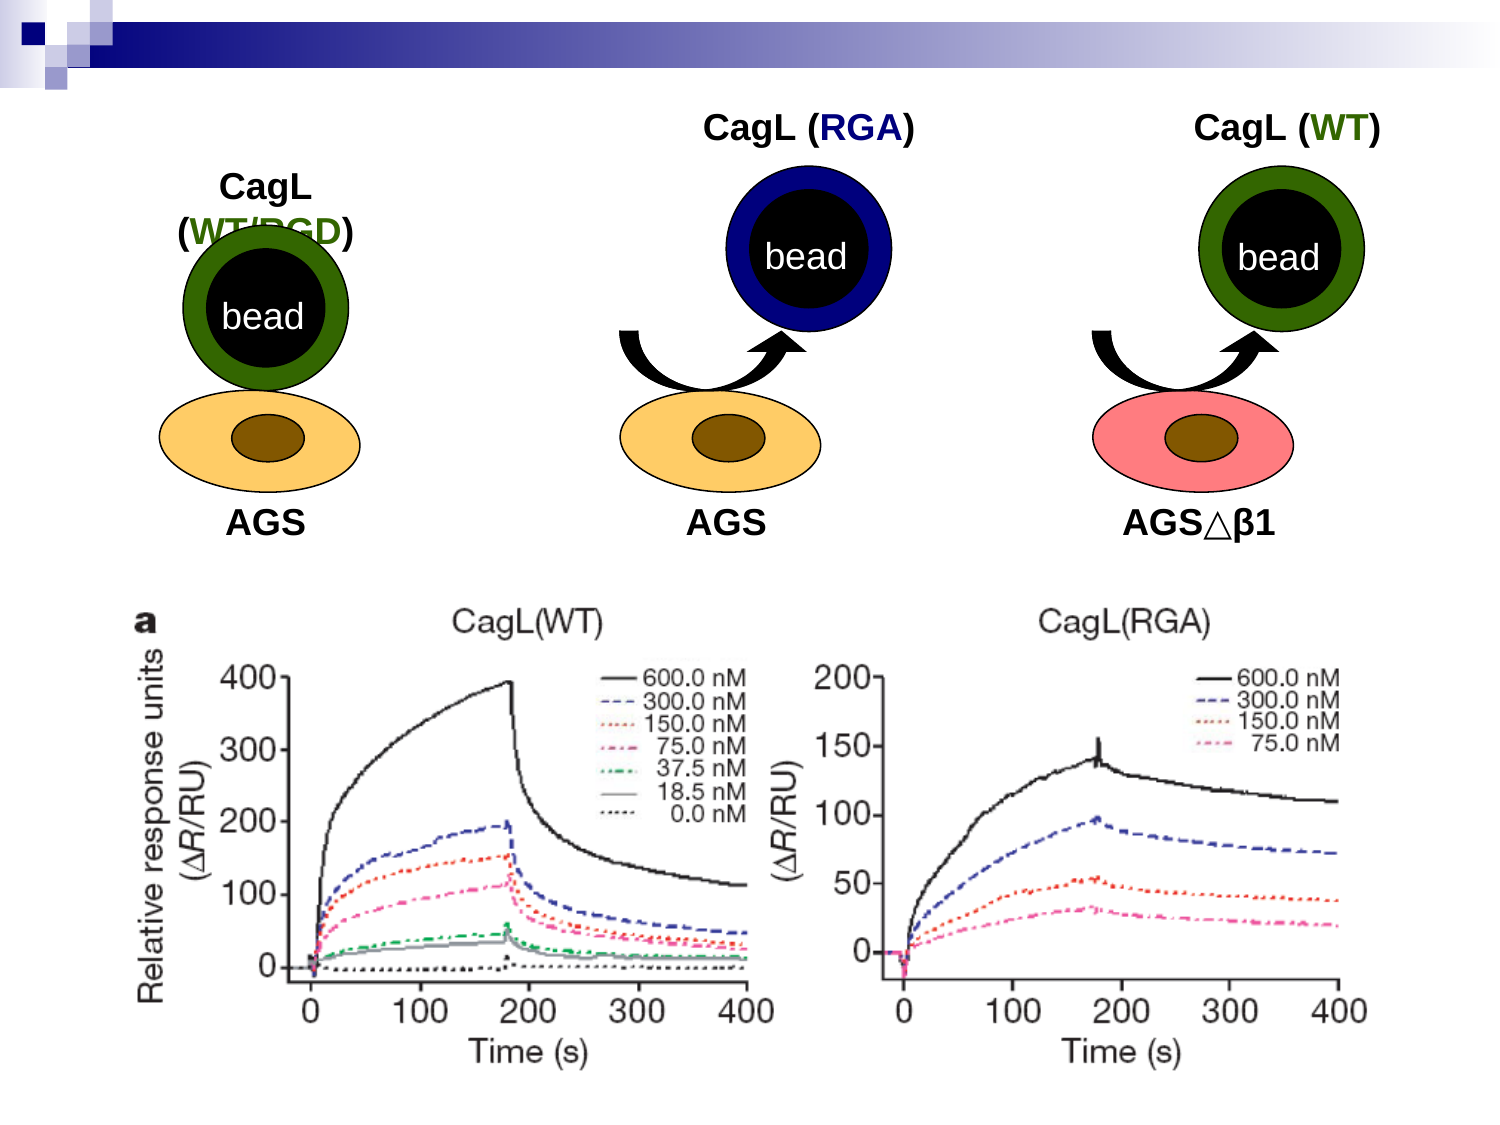

CagL (RGA)
bead
AGS
CagL (WT)
bead
AGS△β1
CagL (WT/RGD)
bead
AGS